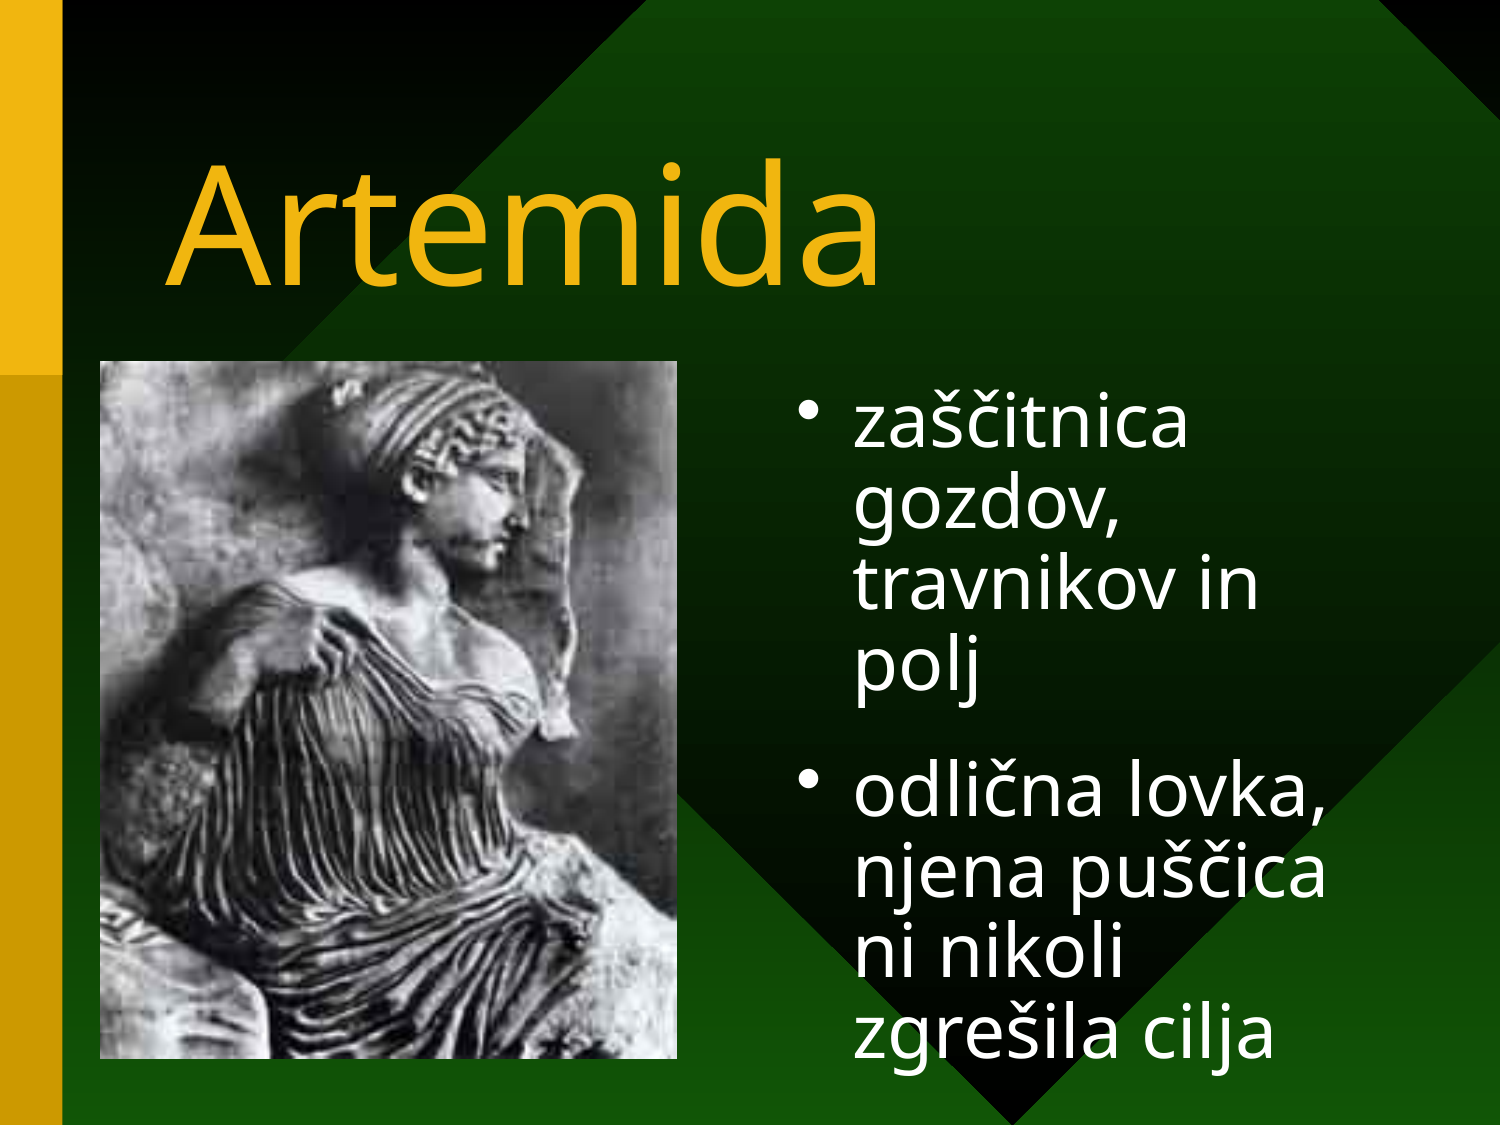

# Artemida
zaščitnica gozdov, travnikov in polj
odlična lovka, njena puščica ni nikoli zgrešila cilja